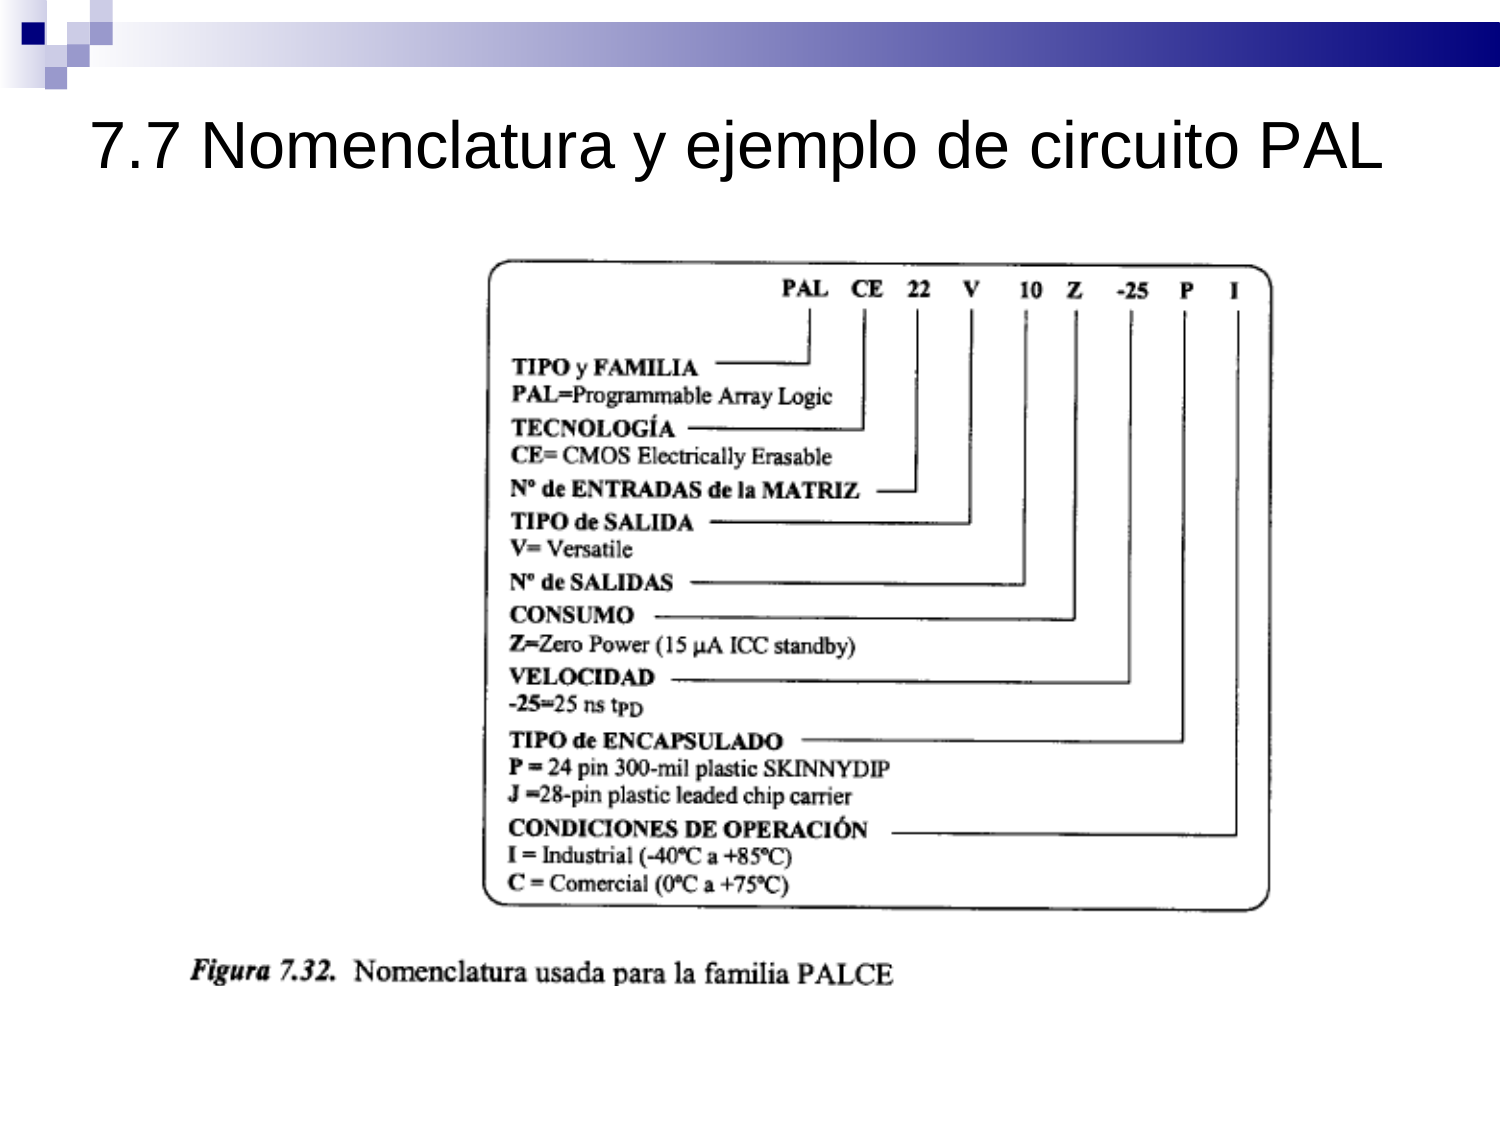

# 7.7 Nomenclatura y ejemplo de circuito PAL